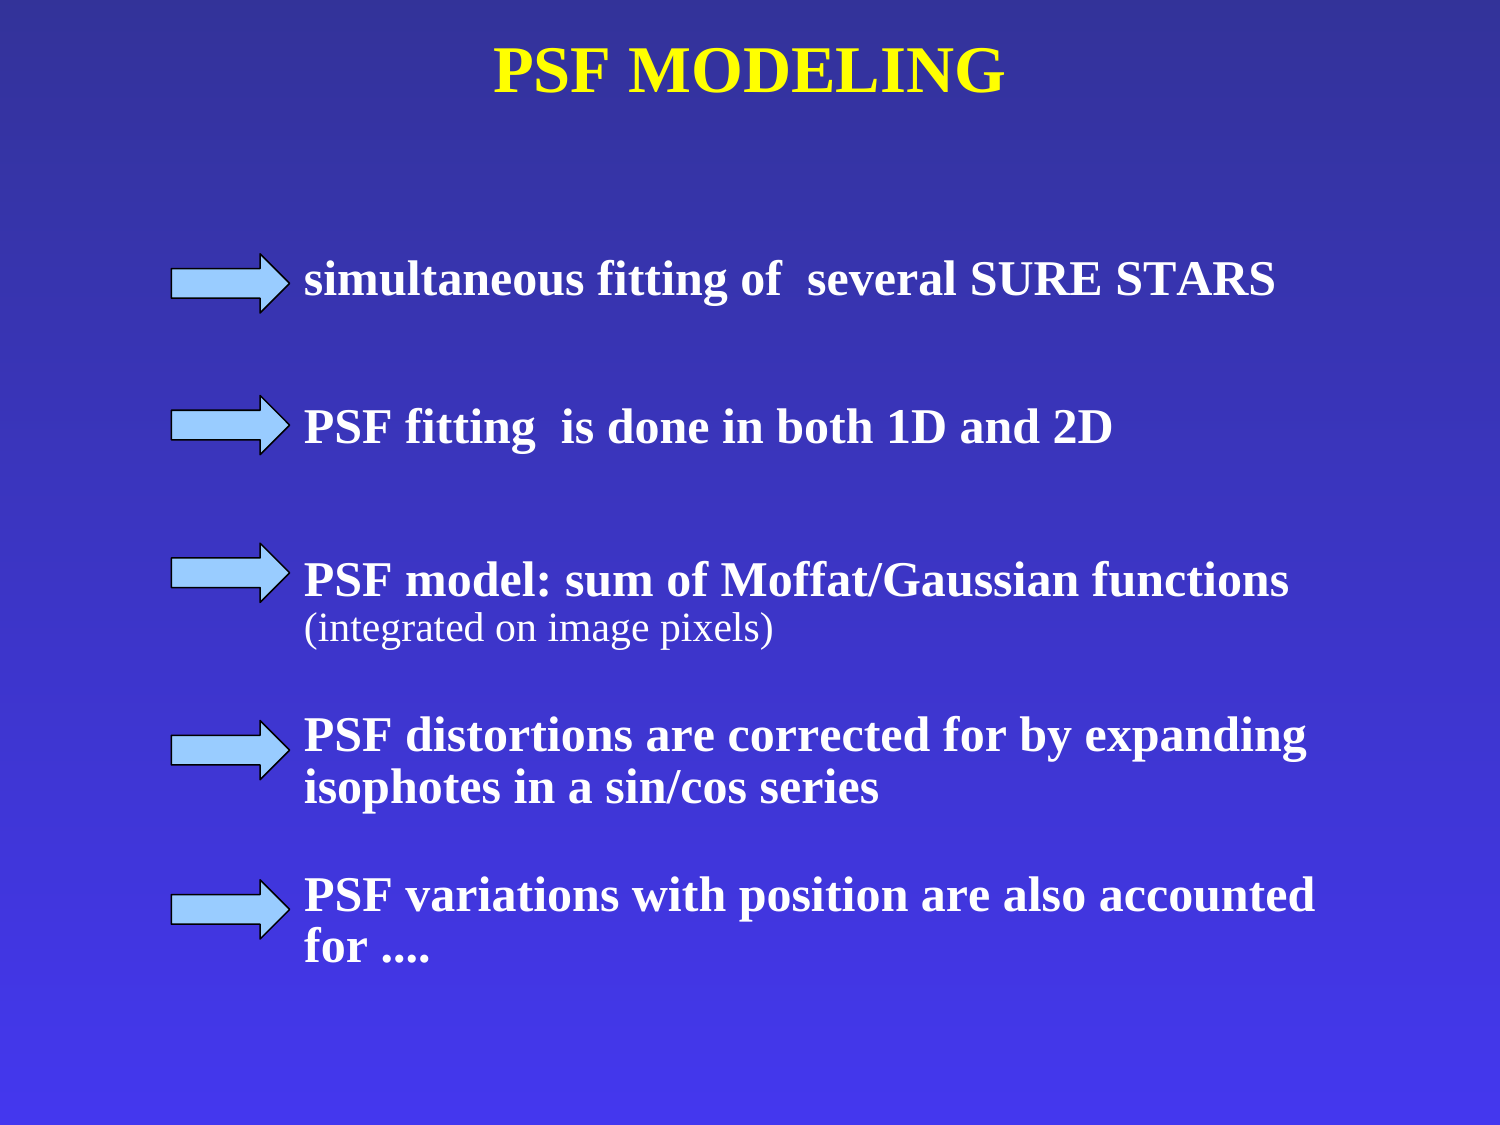

PSF MODELING
simultaneous fitting of several SURE STARS
PSF fitting is done in both 1D and 2D
PSF model: sum of Moffat/Gaussian functions (integrated on image pixels)
PSF distortions are corrected for by expanding
isophotes in a sin/cos series
PSF variations with position are also accounted
for ....